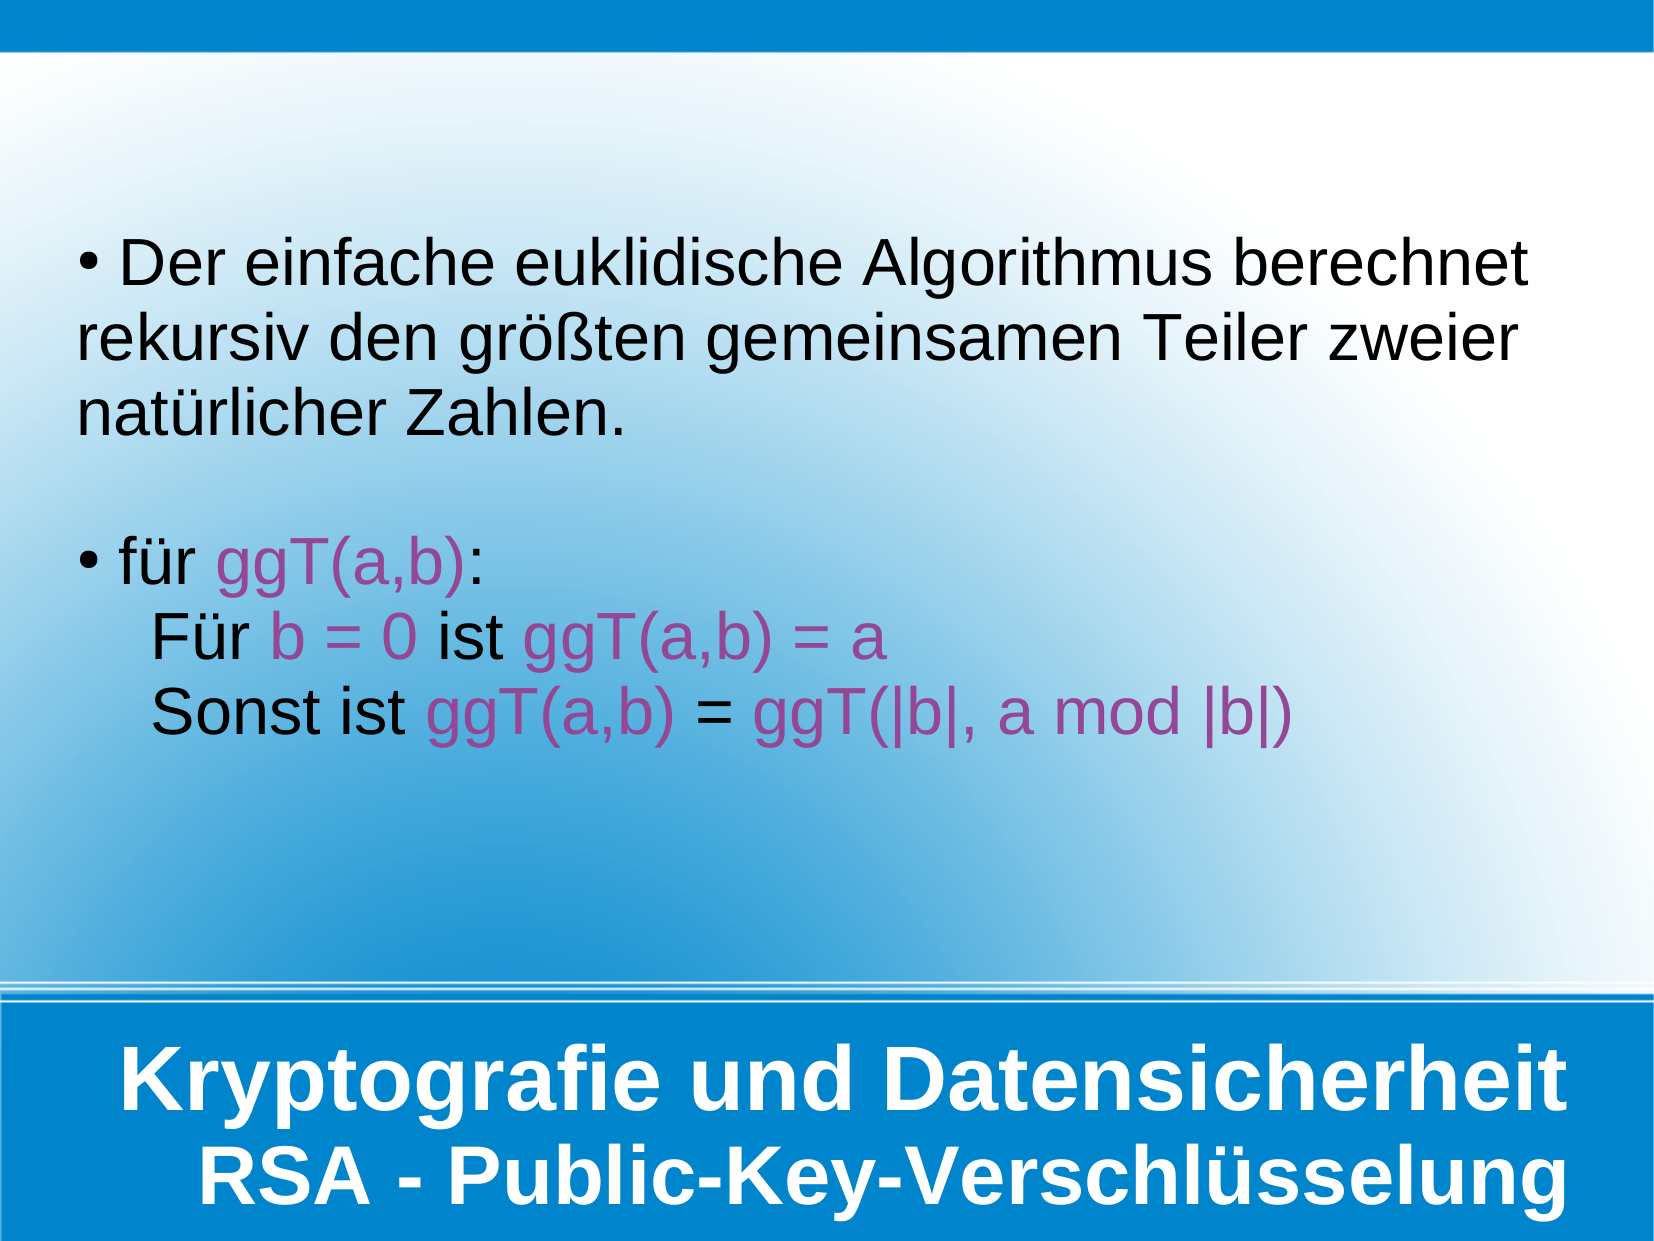

Der einfache euklidische Algorithmus berechnet rekursiv den größten gemeinsamen Teiler zweier natürlicher Zahlen.
 für ggT(a,b):
	Für b = 0 ist ggT(a,b) = a
	Sonst ist ggT(a,b) = ggT(|b|, a mod |b|)
# Kryptografie und Datensicherheit RSA - Public-Key-Verschlüsselung